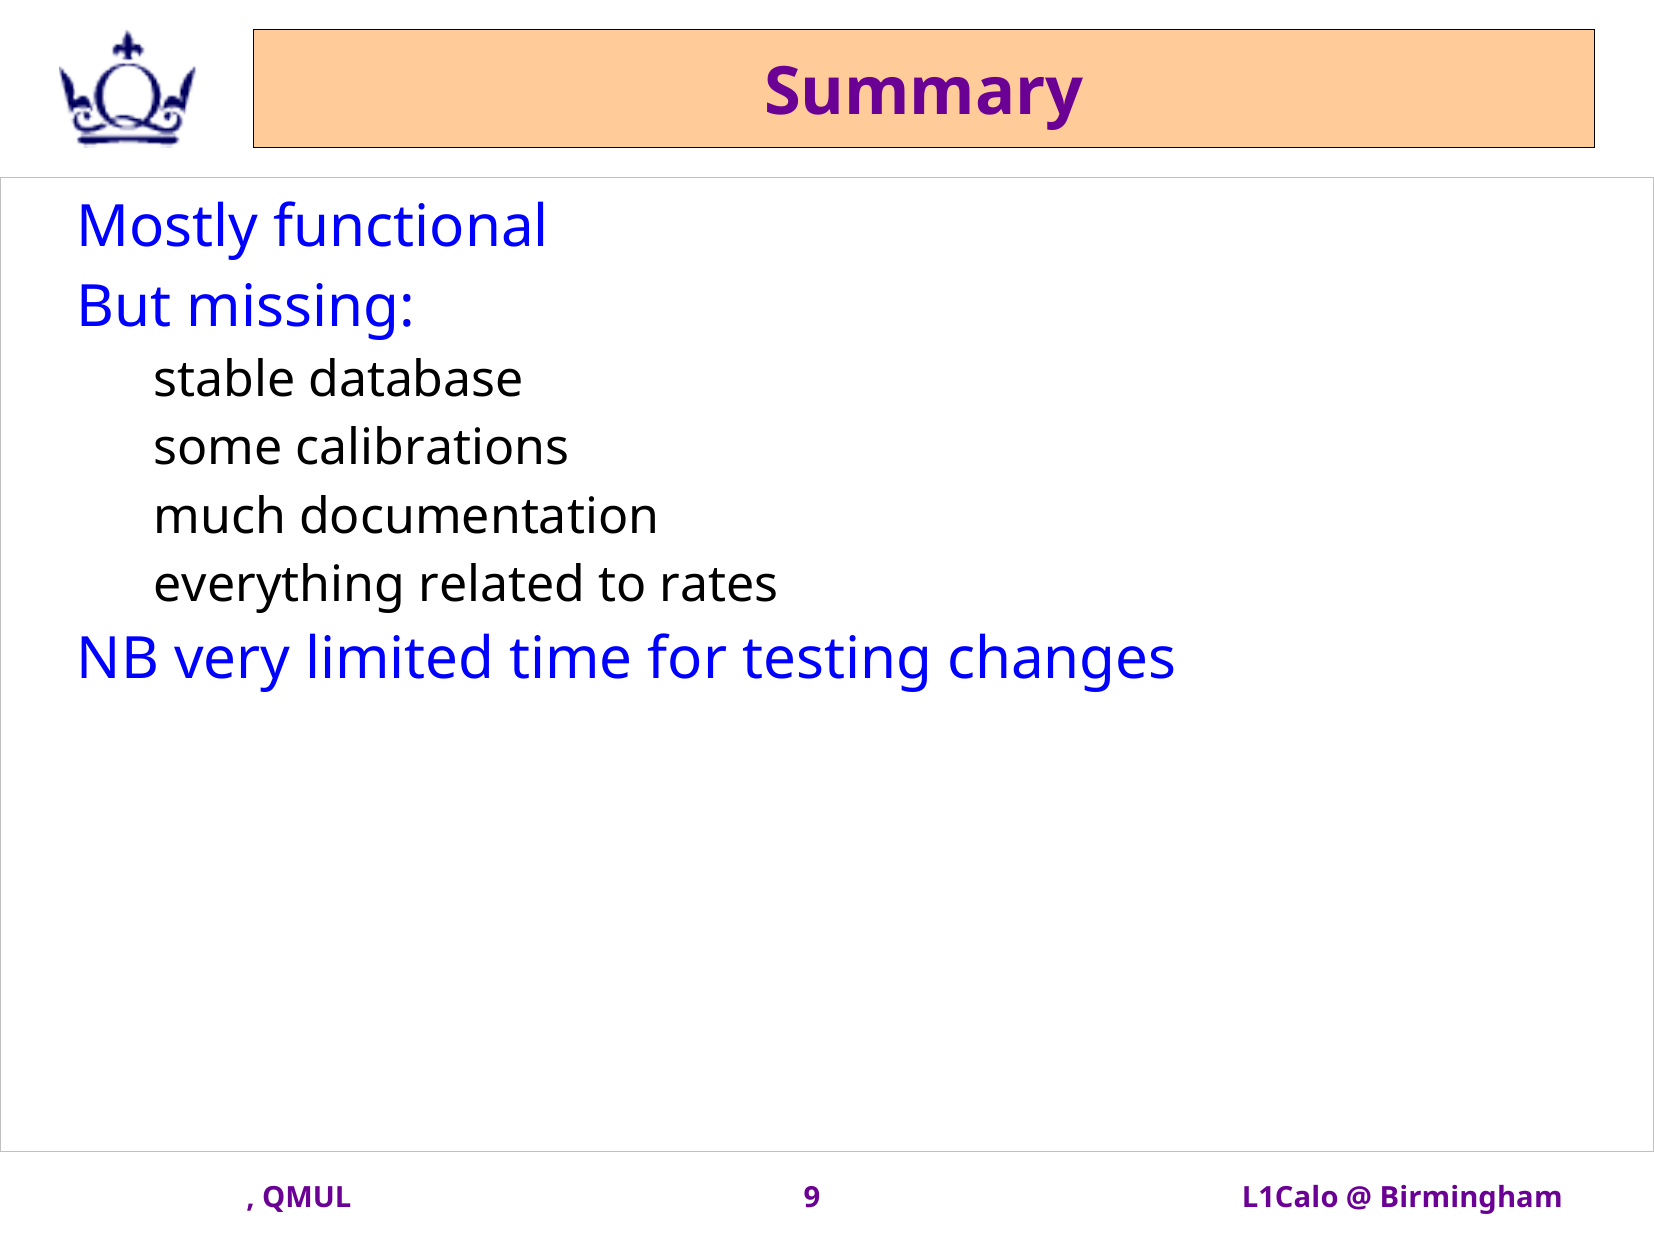

# Summary
Mostly functional
But missing:
stable database
some calibrations
much documentation
everything related to rates
NB very limited time for testing changes